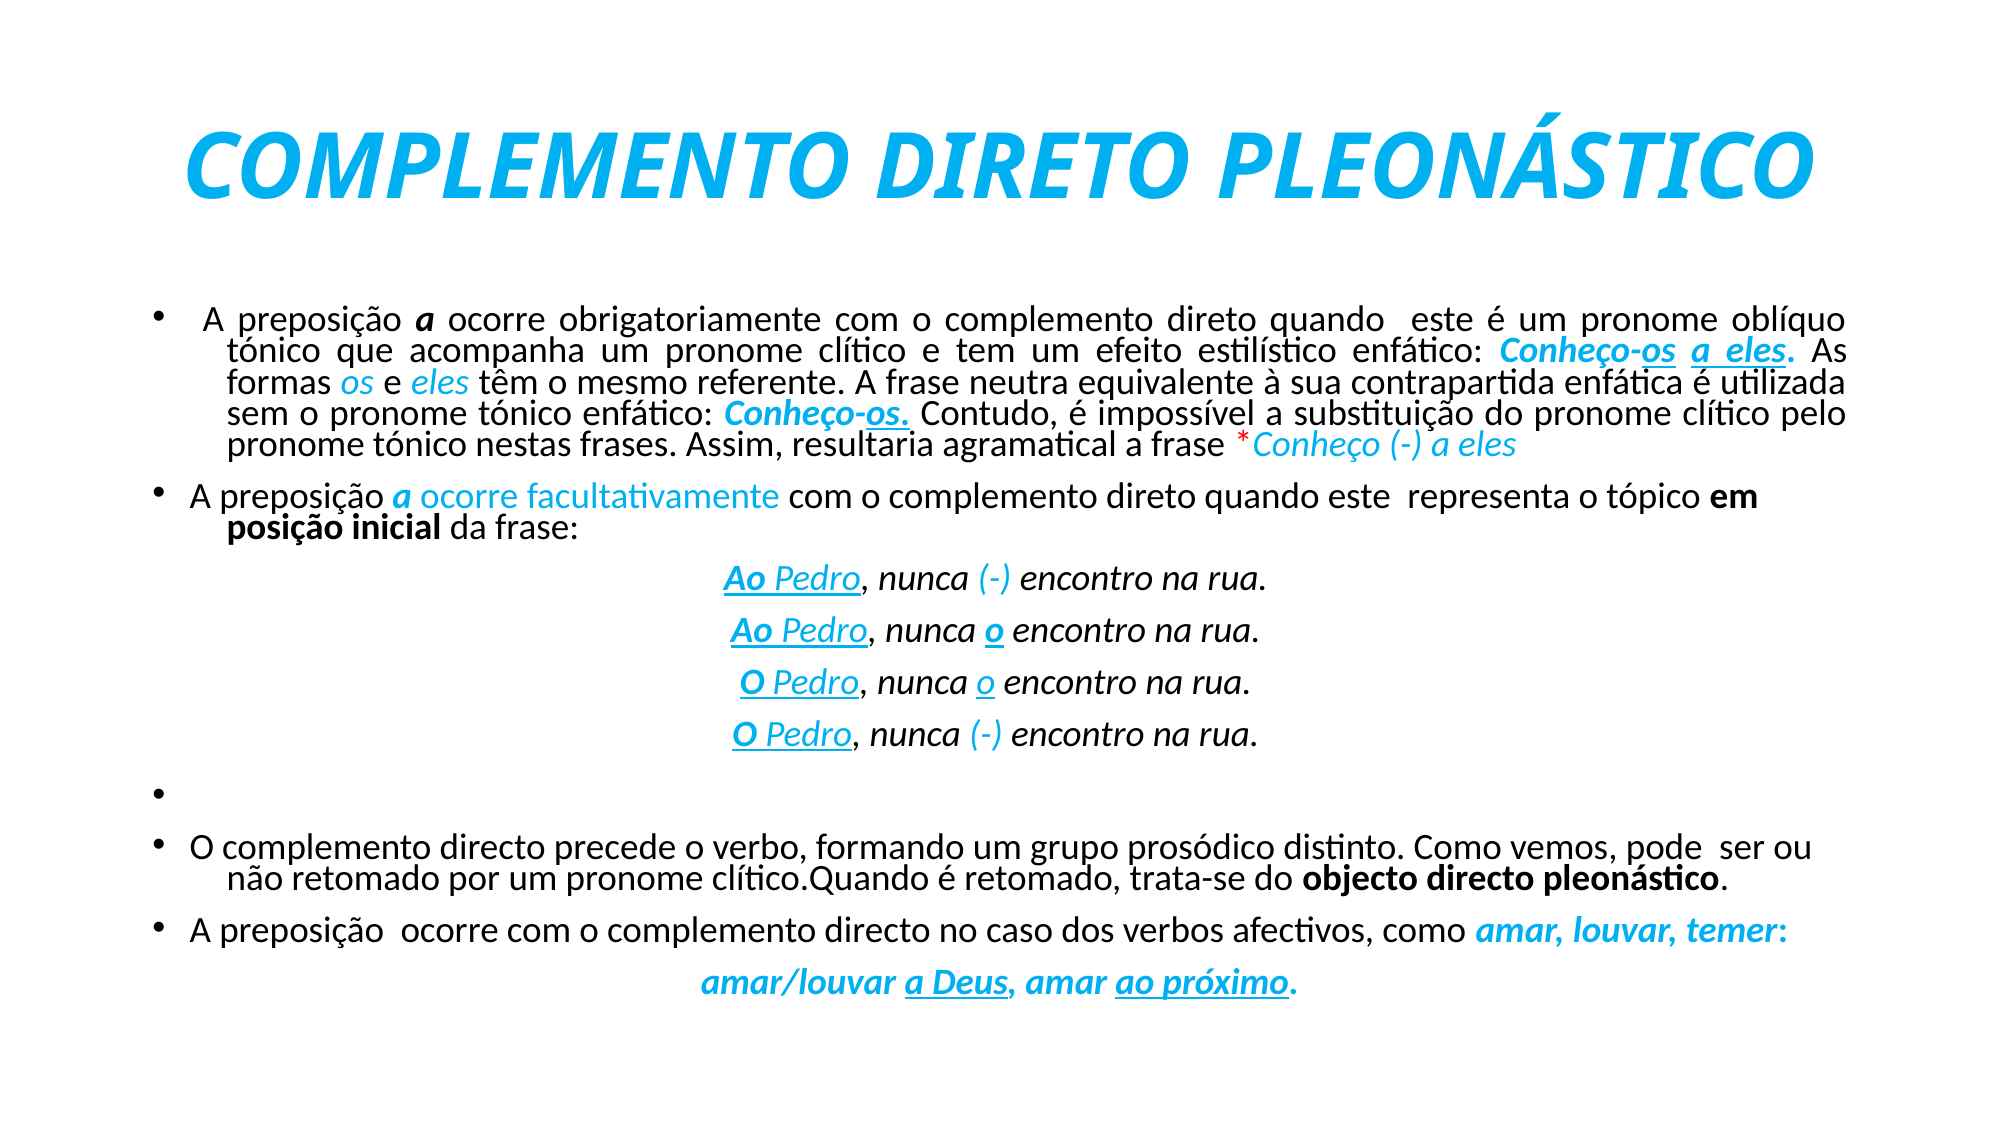

# COMPLEMENTO DIRETO PLEONÁSTICO
 A preposição a ocorre obrigatoriamente com o complemento direto quando este é um pronome oblíquo tónico que acompanha um pronome clítico e tem um efeito estilístico enfático: Conheço-os a eles. As formas os e eles têm o mesmo referente. A frase neutra equivalente à sua contrapartida enfática é utilizada sem o pronome tónico enfático: Conheço-os. Contudo, é impossível a substituição do pronome clítico pelo pronome tónico nestas frases. Assim, resultaria agramatical a frase *Conheço (-) a eles
A preposição a ocorre facultativamente com o complemento direto quando este representa o tópico em posição inicial da frase:
Ao Pedro, nunca (-) encontro na rua.
Ao Pedro, nunca o encontro na rua.
O Pedro, nunca o encontro na rua.
O Pedro, nunca (-) encontro na rua.
O complemento directo precede o verbo, formando um grupo prosódico distinto. Como vemos, pode ser ou não retomado por um pronome clítico.Quando é retomado, trata-se do objecto directo pleonástico.
A preposição ocorre com o complemento directo no caso dos verbos afectivos, como amar, louvar, temer:
amar/louvar a Deus, amar ao próximo.